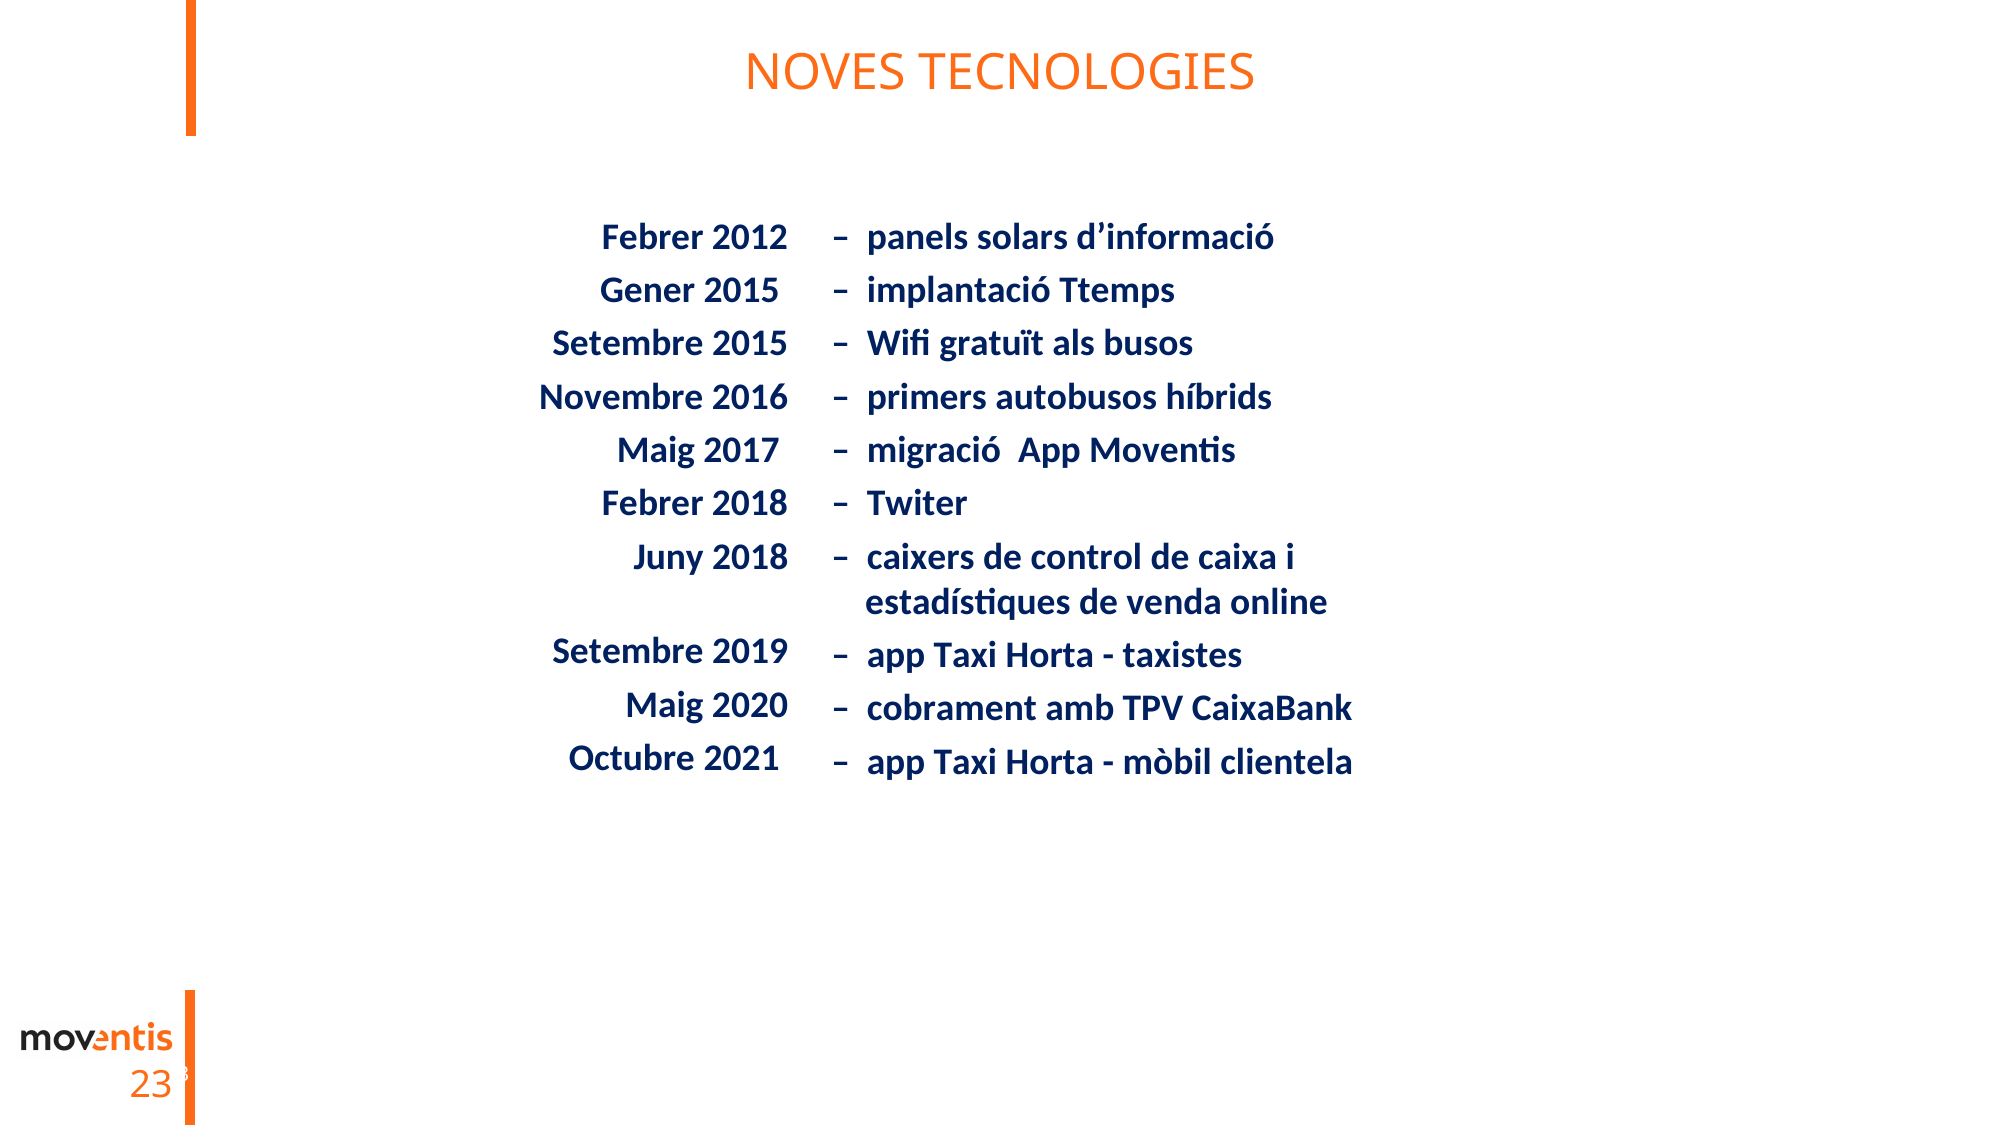

NOVES TECNOLOGIES
Febrer 2012
Gener 2015
Setembre 2015
Novembre 2016
Maig 2017
Febrer 2018
Juny 2018
Setembre 2019
Maig 2020
Octubre 2021
– panels solars d’informació
– implantació Ttemps
– Wifi gratuït als busos
– primers autobusos híbrids
– migració App Moventis
– Twiter
– caixers de control de caixa i
 estadístiques de venda online
– app Taxi Horta - taxistes
– cobrament amb TPV CaixaBank
– app Taxi Horta - mòbil clientela
31/3/23